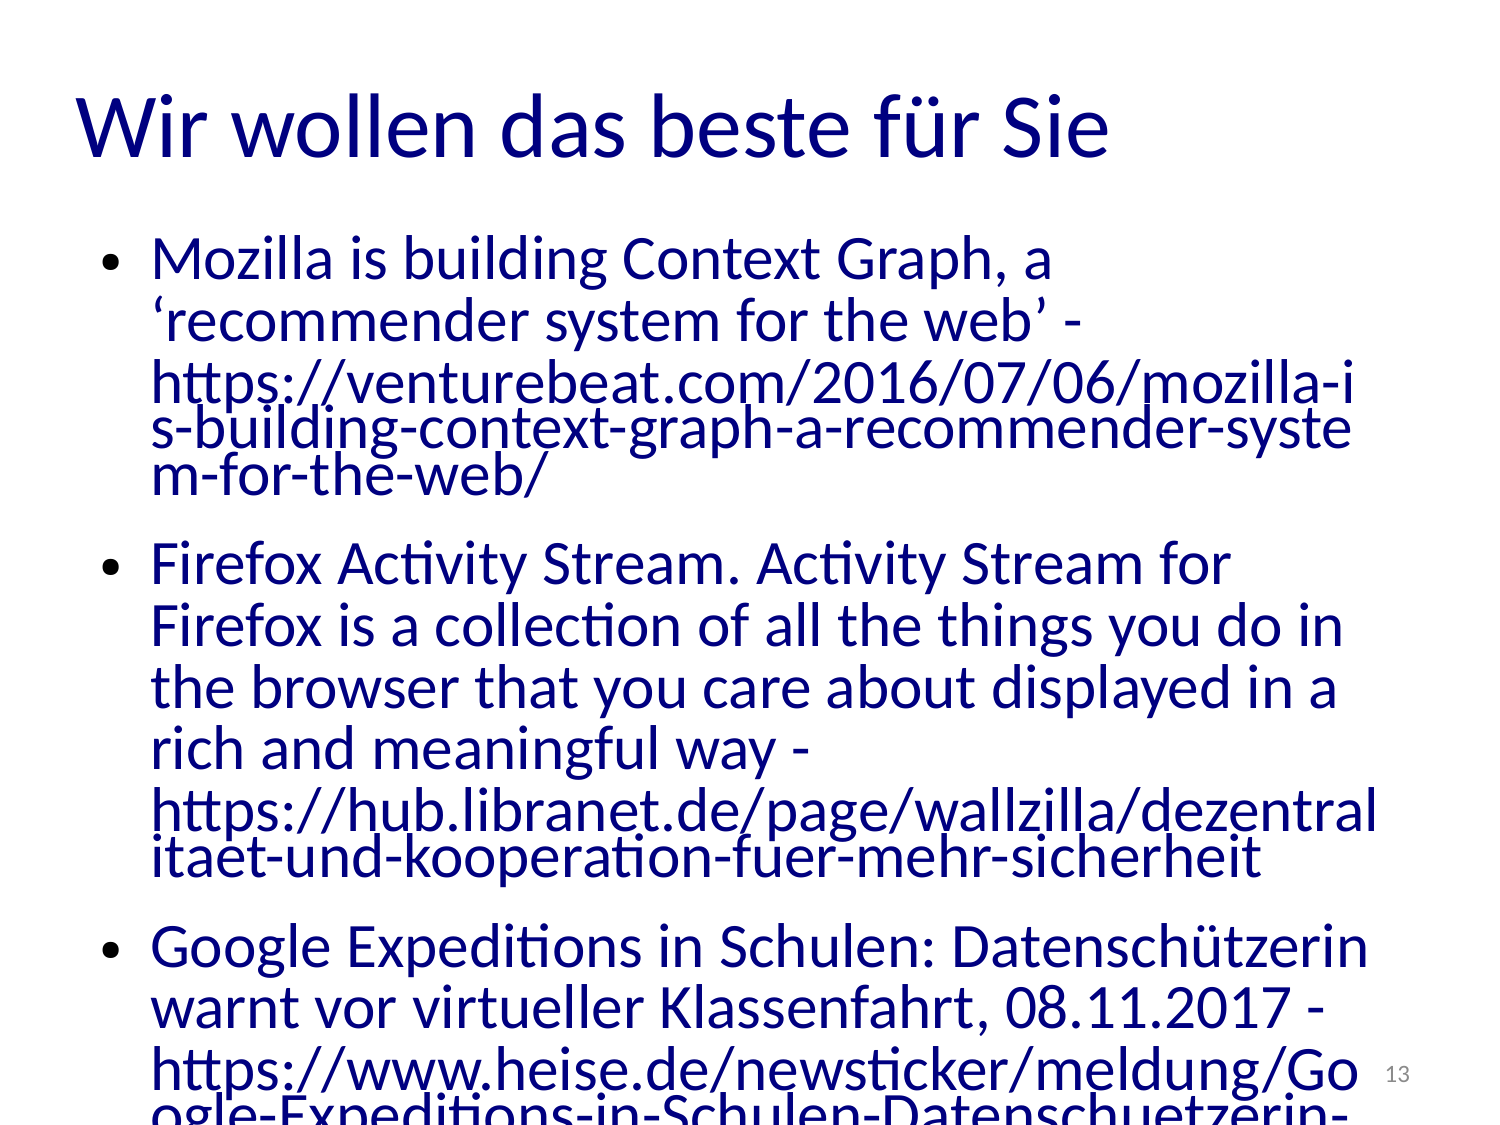

# Wir wollen das beste für Sie
Mozilla is building Context Graph, a ‘recommender system for the web’ - https://venturebeat.com/2016/07/06/mozilla-is-building-context-graph-a-recommender-system-for-the-web/
Firefox Activity Stream. Activity Stream for Firefox is a collection of all the things you do in the browser that you care about displayed in a rich and meaningful way - https://hub.libranet.de/page/wallzilla/dezentralitaet-und-kooperation-fuer-mehr-sicherheit
Google Expeditions in Schulen: Datenschützerin warnt vor virtueller Klassenfahrt, 08.11.2017 - https://www.heise.de/newsticker/meldung/Google-Expeditions-in-Schulen-Datenschuetzerin-warnt-vor-virtueller-Klassenfahrt-3884181.html
Gustav Wall
13